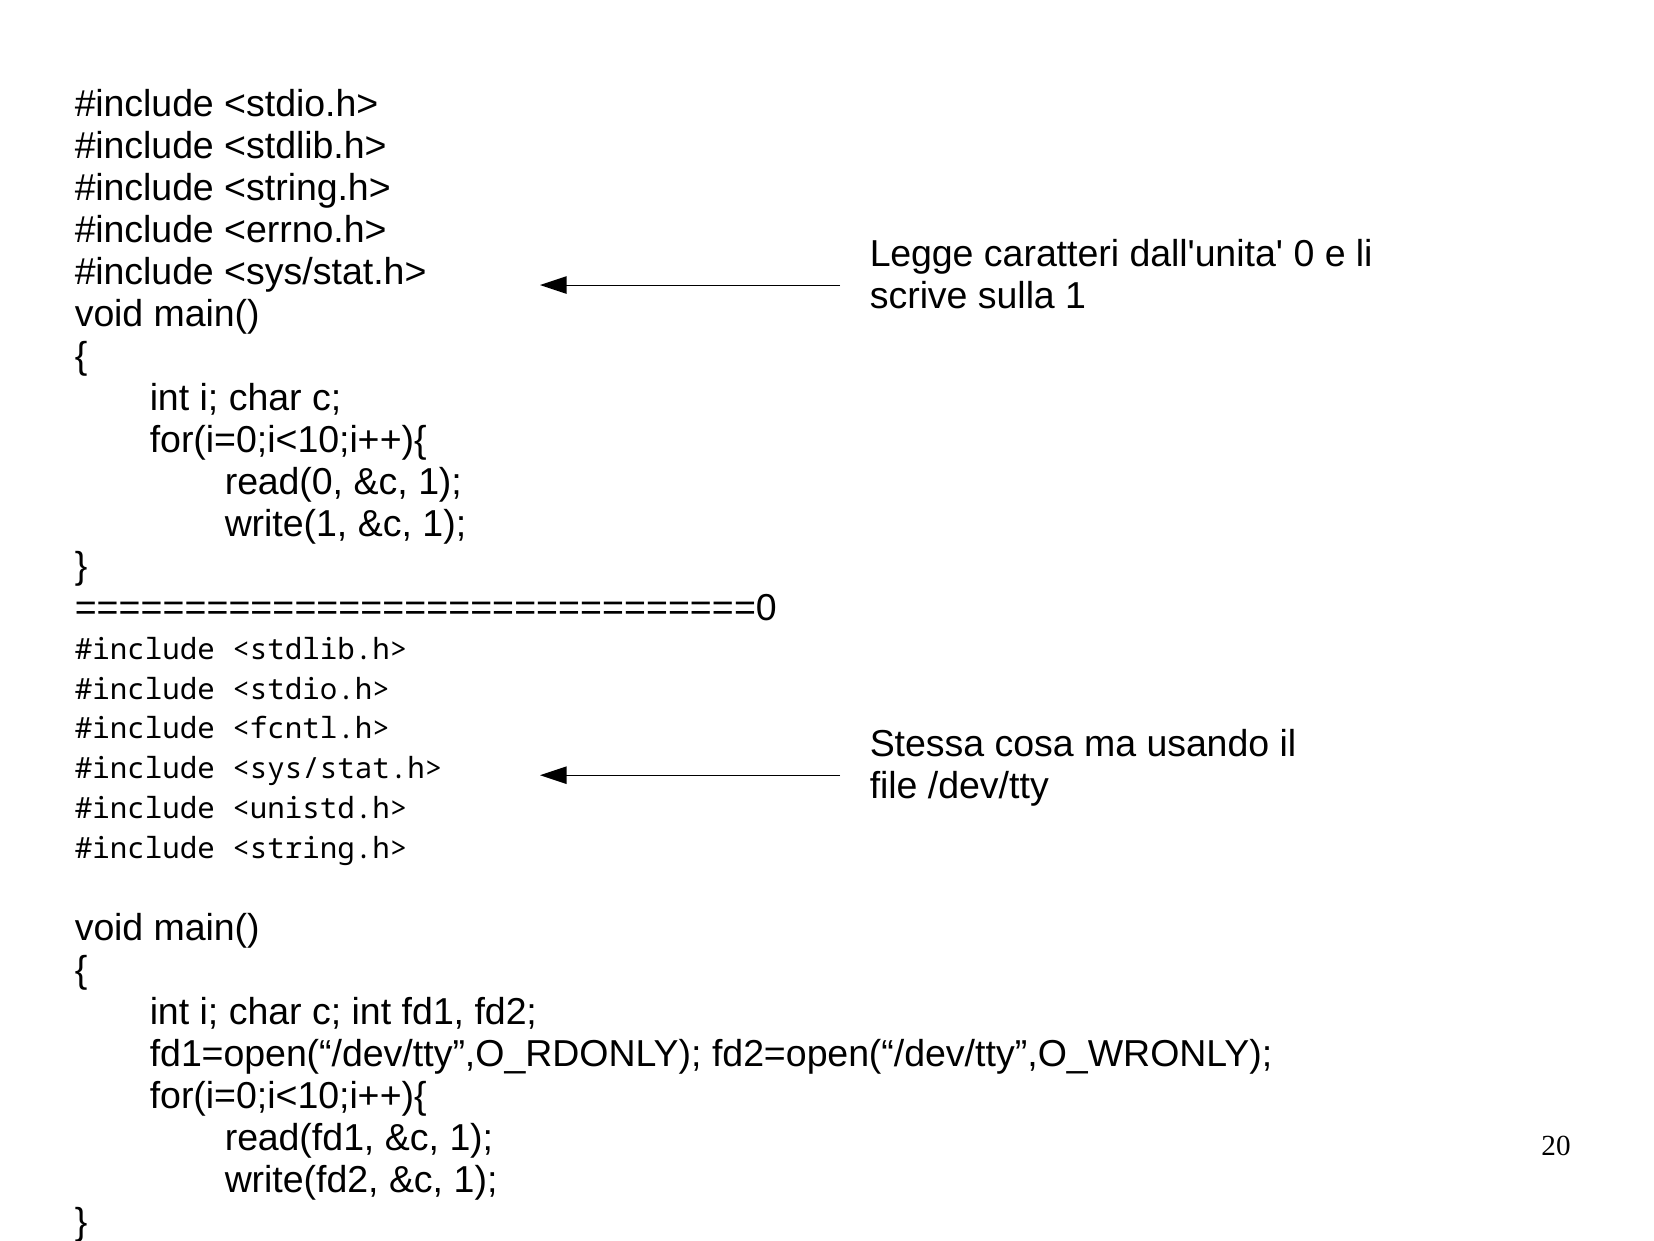

#include <stdio.h>
#include <stdlib.h>
#include <string.h>
#include <errno.h>
#include <sys/stat.h>
void main()
{
	int i; char c;
	for(i=0;i<10;i++){
		read(0, &c, 1);
		write(1, &c, 1);
}
===============================0
#include <stdlib.h>
#include <stdio.h>
#include <fcntl.h>
#include <sys/stat.h>
#include <unistd.h>
#include <string.h>
void main()
{
	int i; char c; int fd1, fd2;
	fd1=open(“/dev/tty”,O_RDONLY); fd2=open(“/dev/tty”,O_WRONLY);
	for(i=0;i<10;i++){
		read(fd1, &c, 1);
		write(fd2, &c, 1);
}
Legge caratteri dall'unita' 0 e li scrive sulla 1
Stessa cosa ma usando il file /dev/tty
20